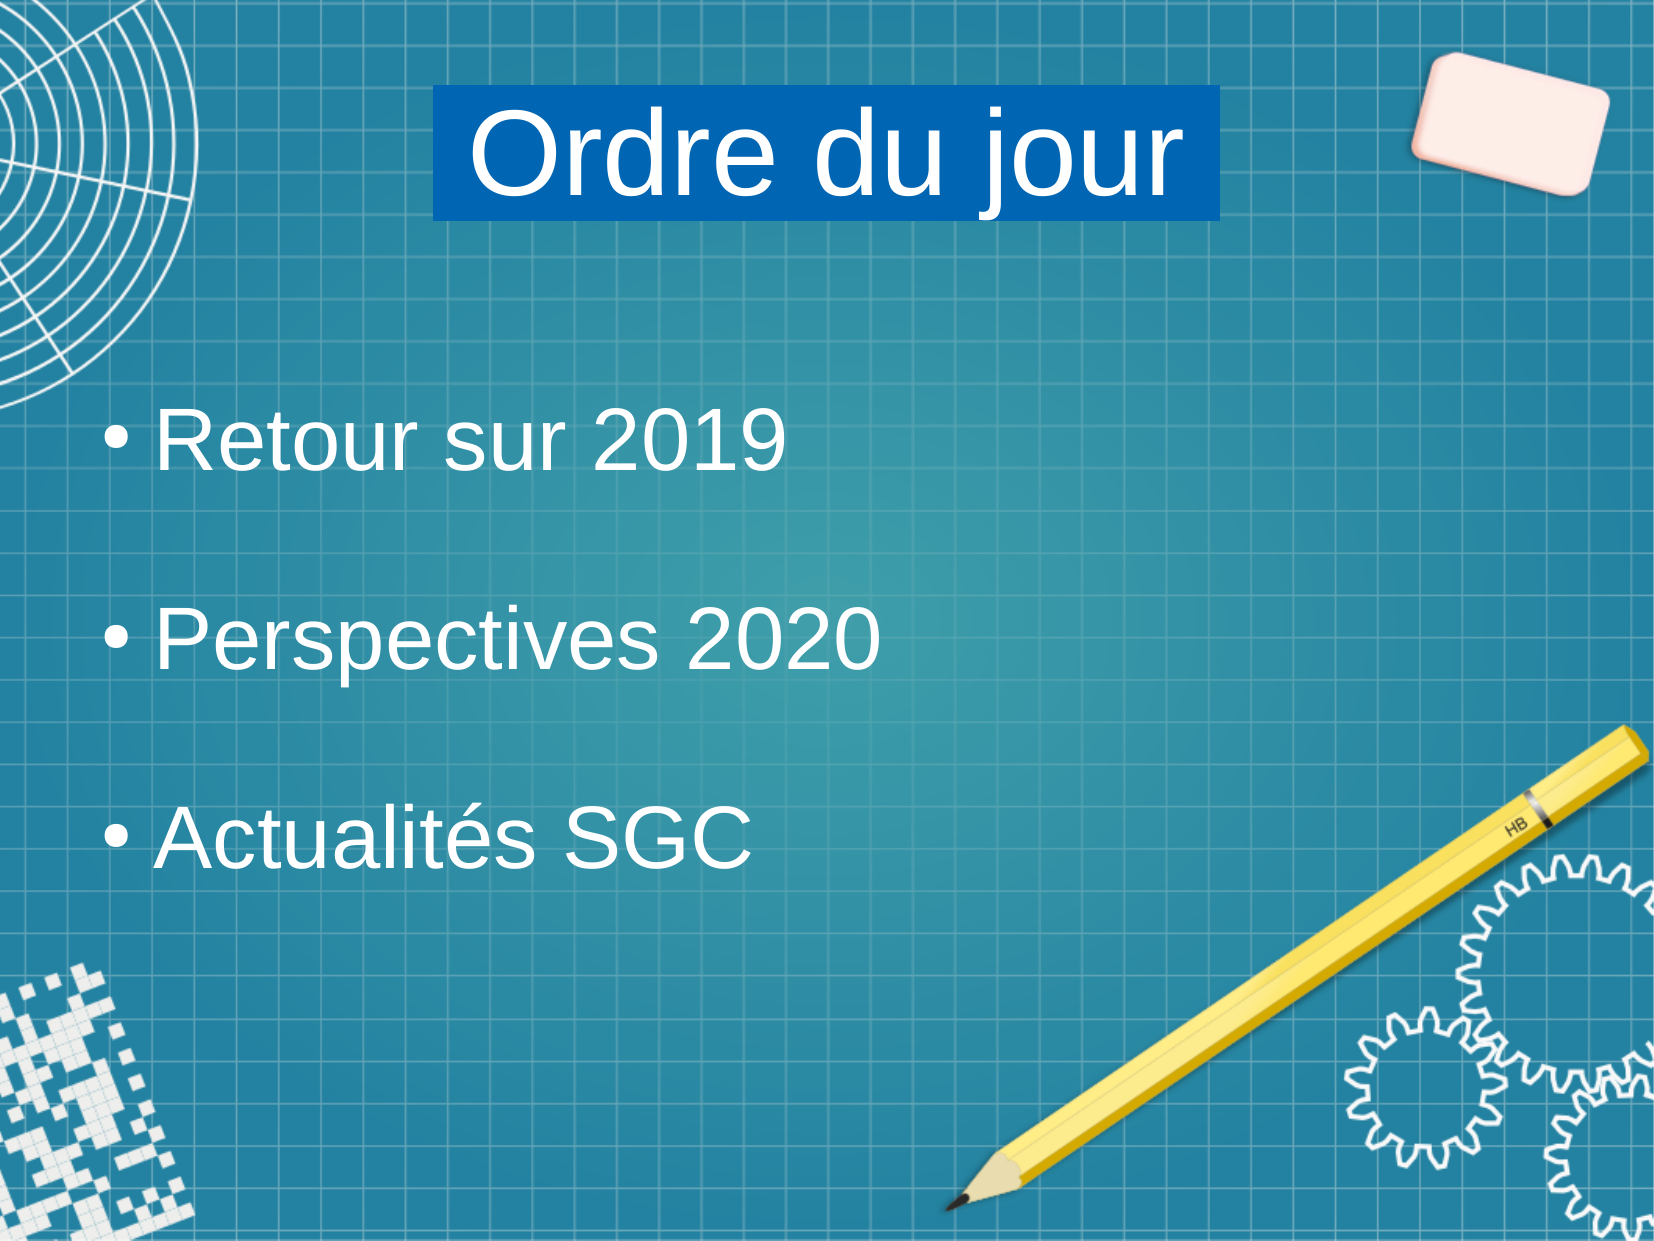

# Ordre du jour
Retour sur 2019
Perspectives 2020
Actualités SGC